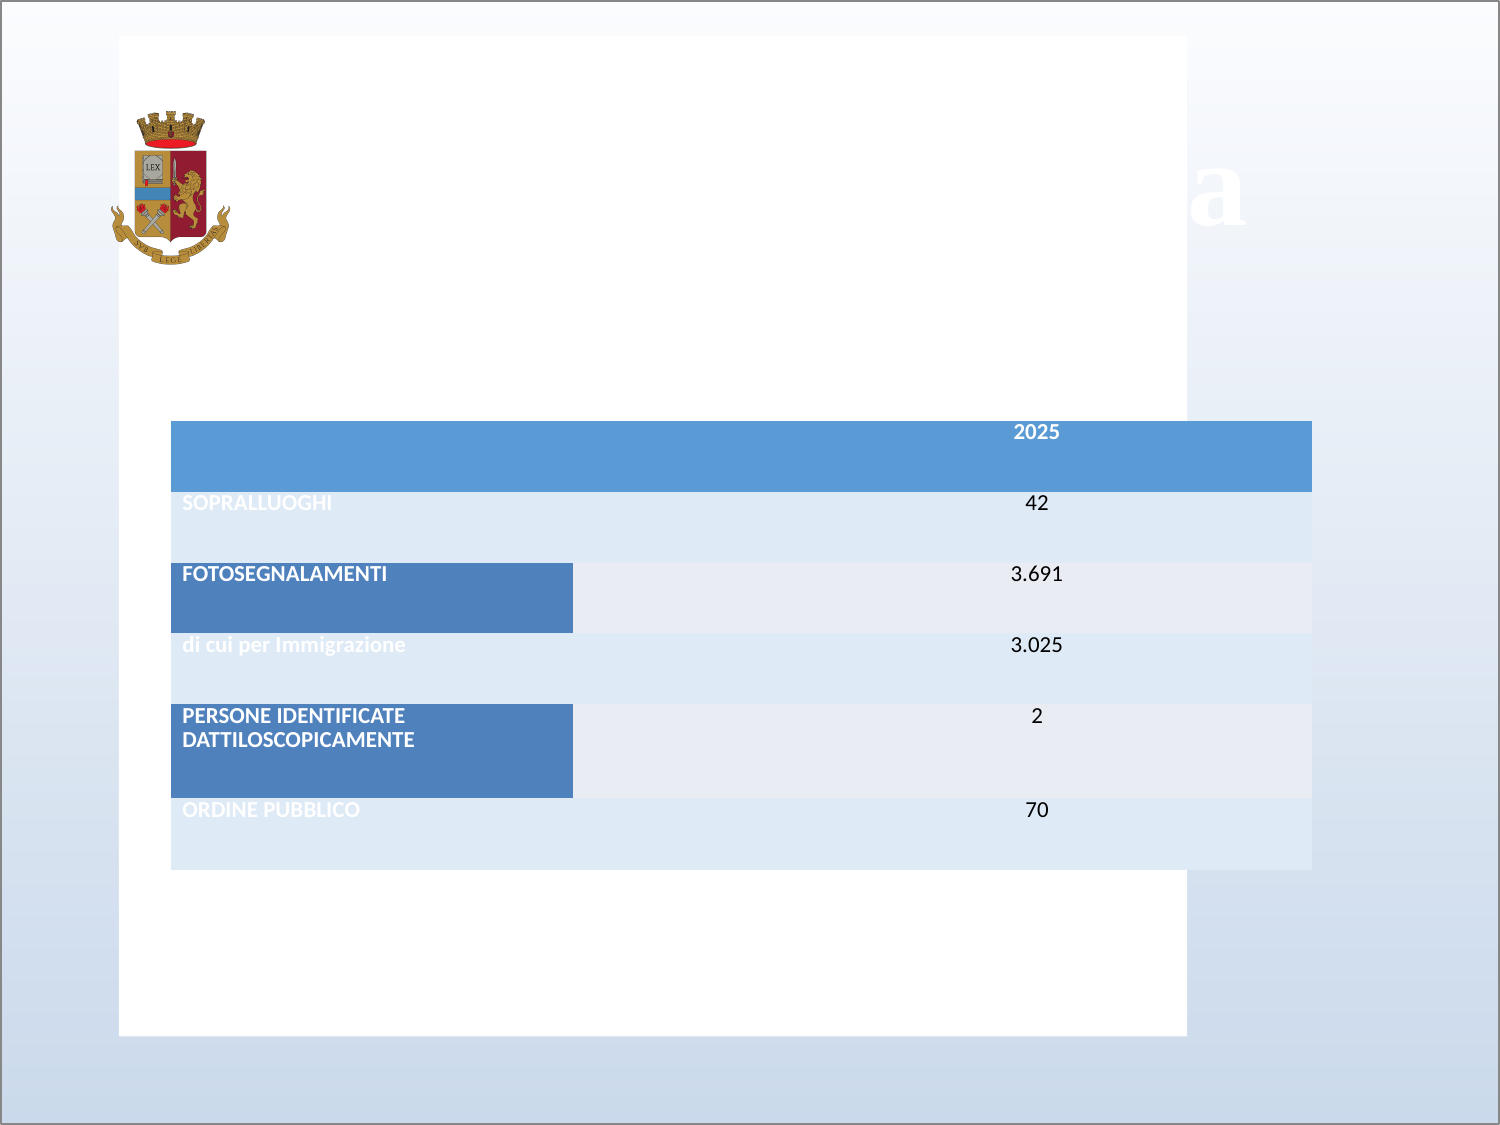

[unsupported chart]
| | | 2025 |
| --- | --- | --- |
| SOPRALLUOGHI | | 42 |
| FOTOSEGNALAMENTI | | 3.691 |
| di cui per Immigrazione | | 3.025 |
| PERSONE IDENTIFICATE DATTILOSCOPICAMENTE | | 2 |
| ORDINE PUBBLICO | | 70 |